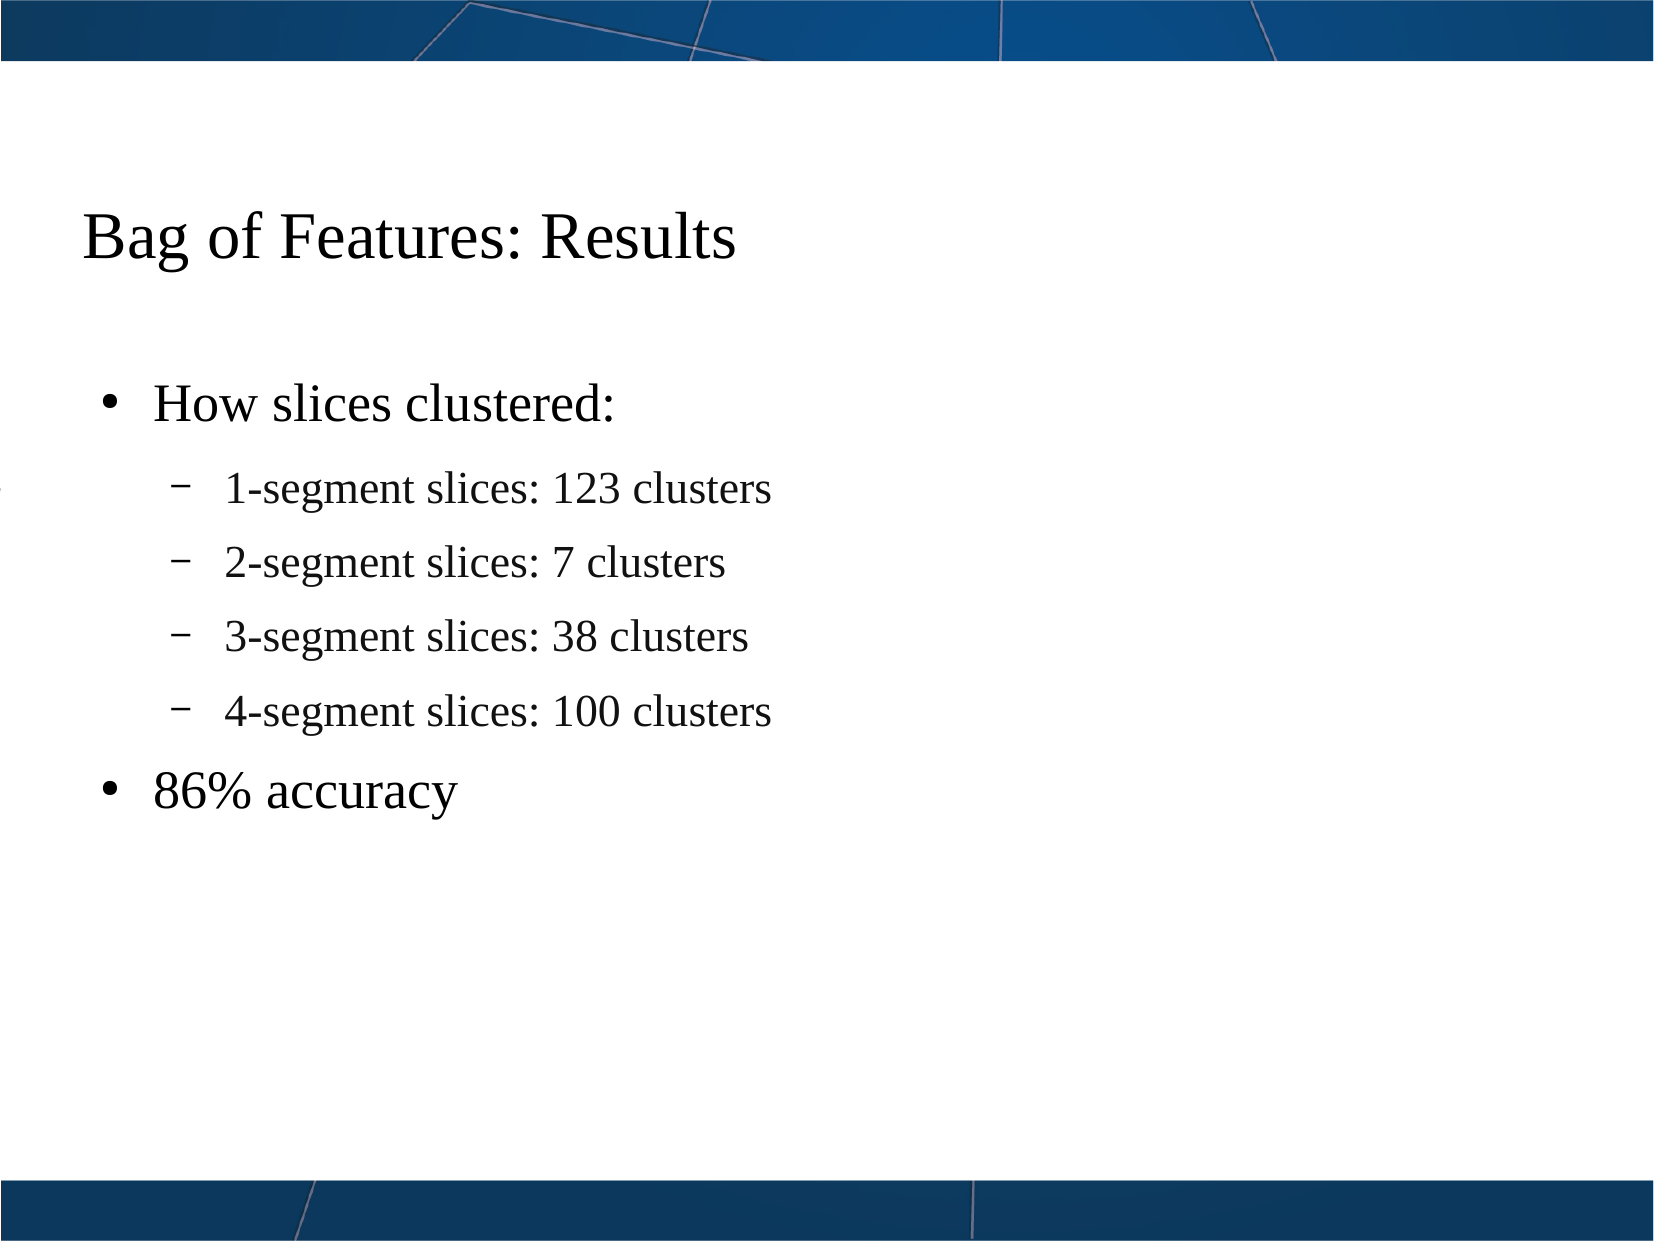

# Bag of Features: Results
How slices clustered:
1-segment slices: 123 clusters
2-segment slices: 7 clusters
3-segment slices: 38 clusters
4-segment slices: 100 clusters
86% accuracy